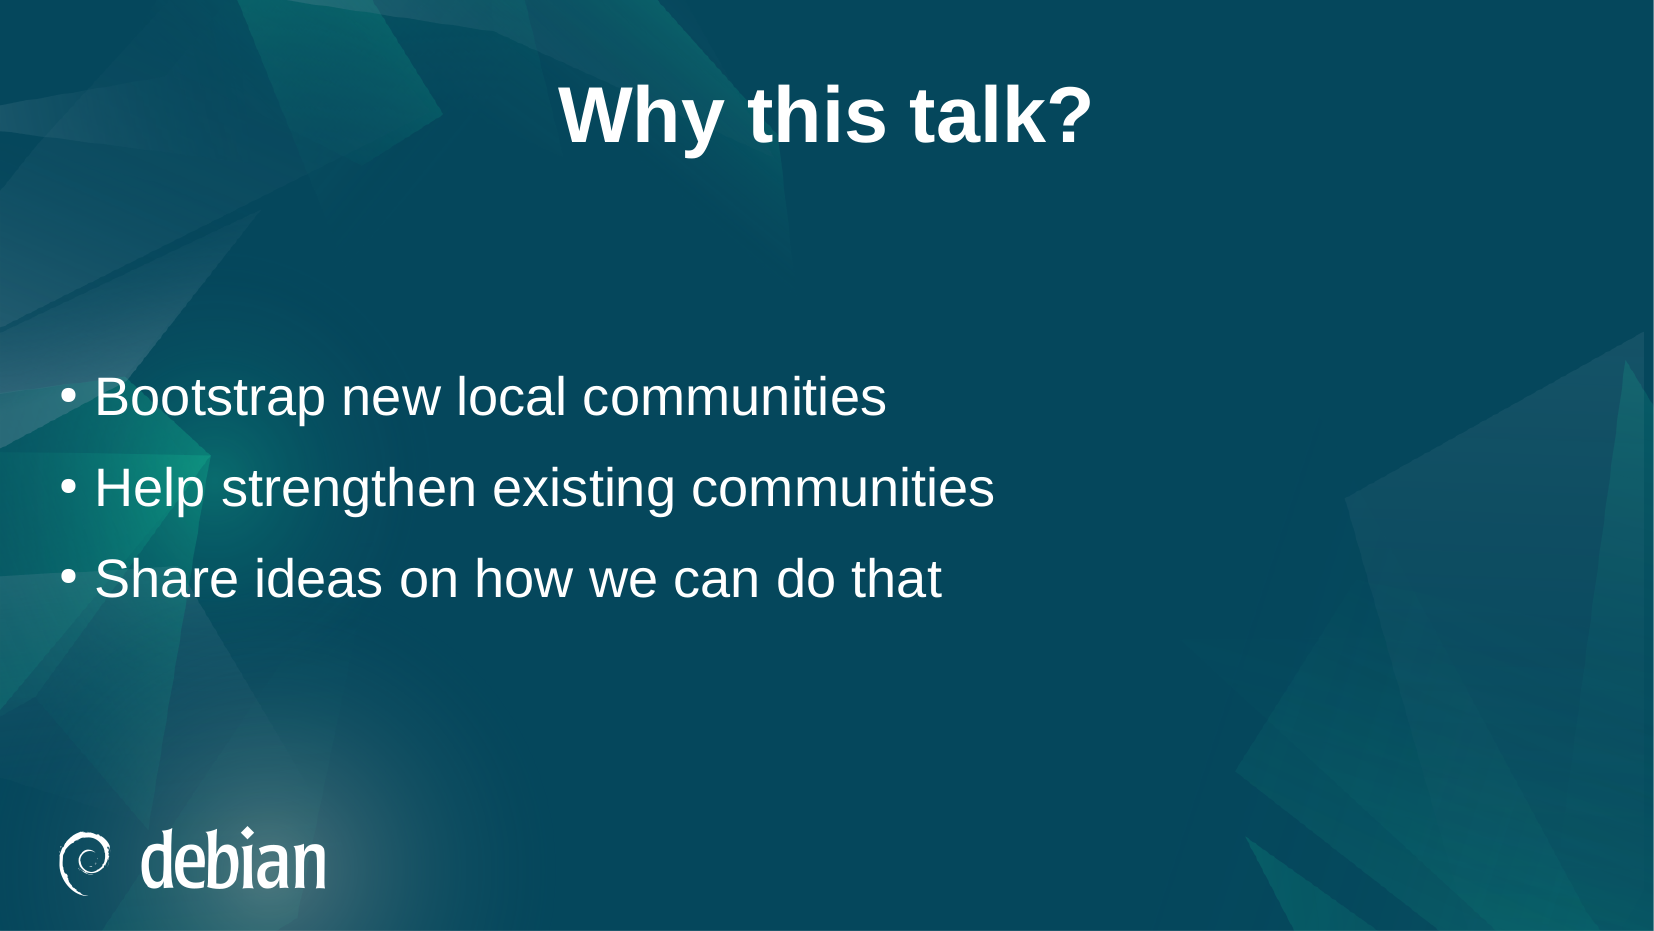

# Why this talk?
Bootstrap new local communities
Help strengthen existing communities
Share ideas on how we can do that